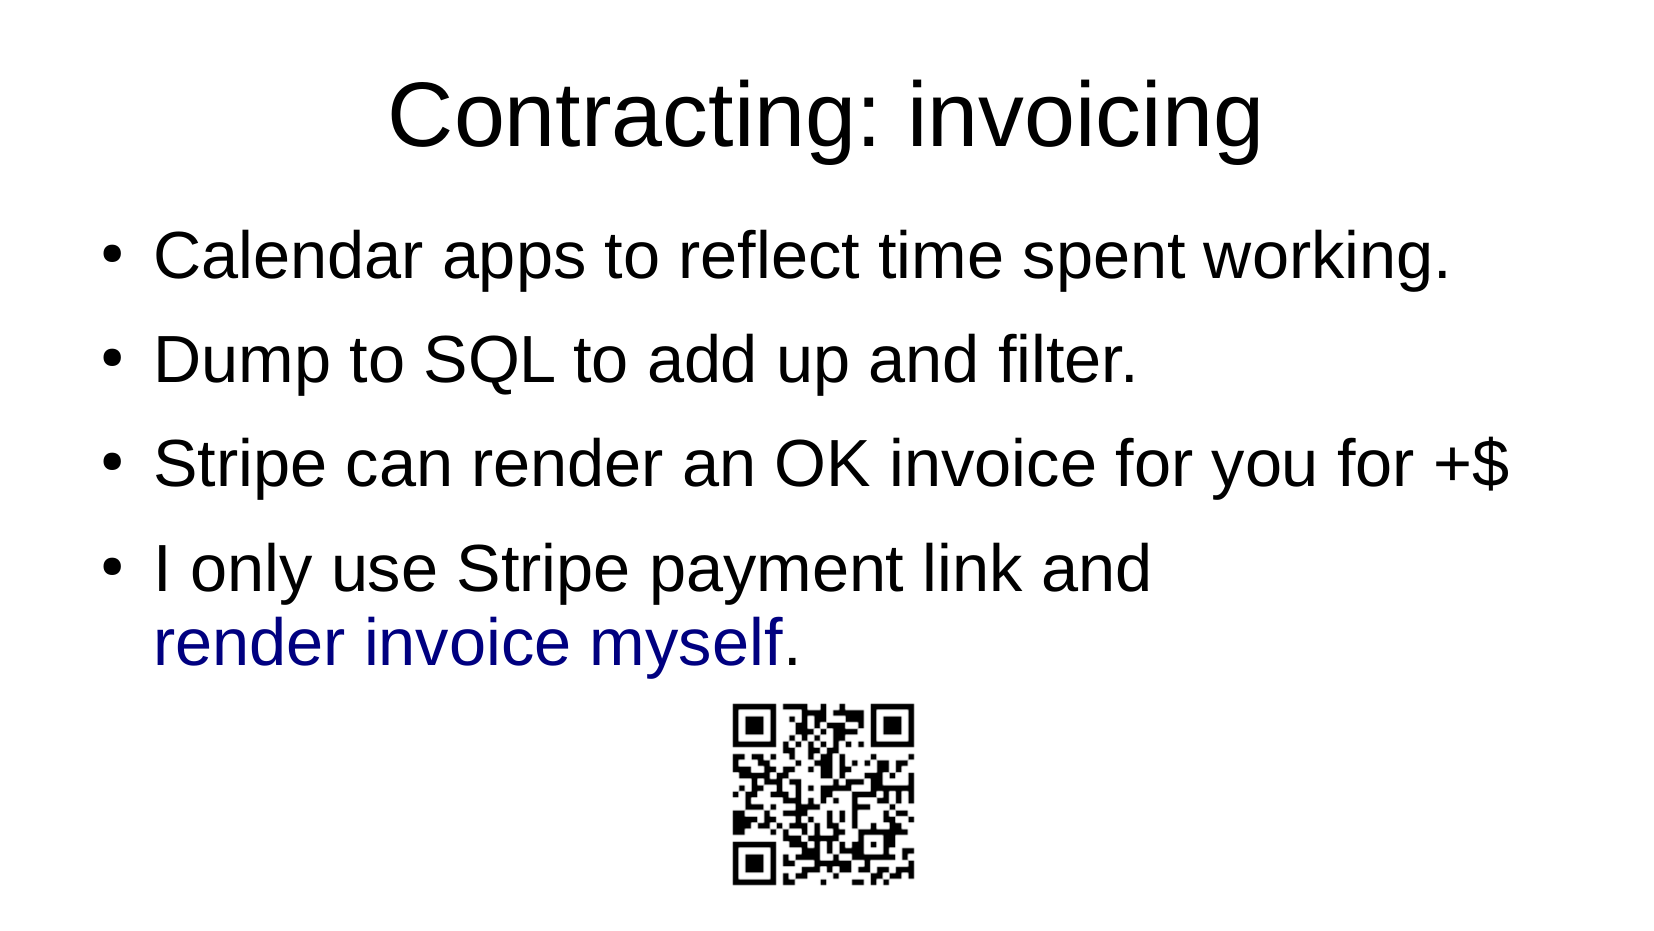

# Contracting: invoicing
Calendar apps to reflect time spent working.
Dump to SQL to add up and filter.
Stripe can render an OK invoice for you for +$
I only use Stripe payment link and render invoice myself.